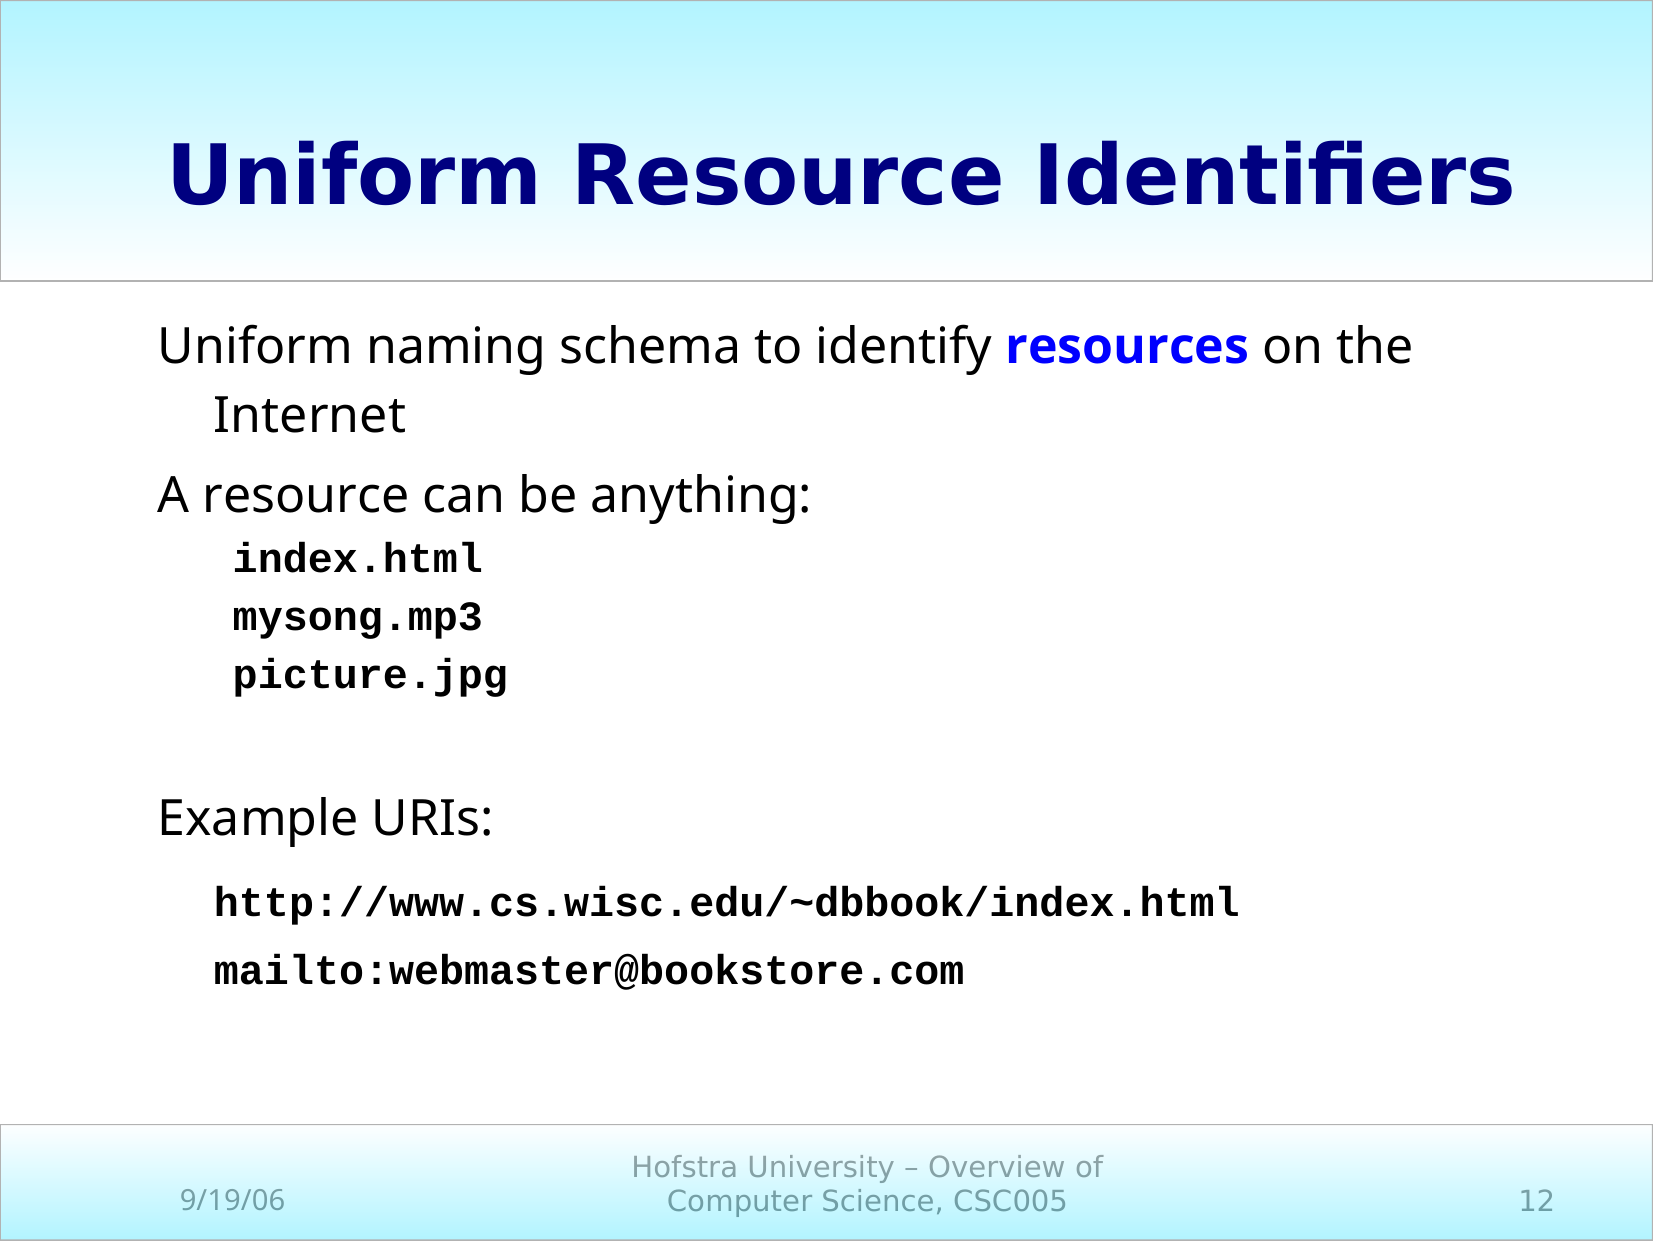

# Uniform Resource Identifiers
Uniform naming schema to identify resources on the Internet
A resource can be anything:
index.html
mysong.mp3
picture.jpg
Example URIs:
	http://www.cs.wisc.edu/~dbbook/index.html
mailto:webmaster@bookstore.com
12